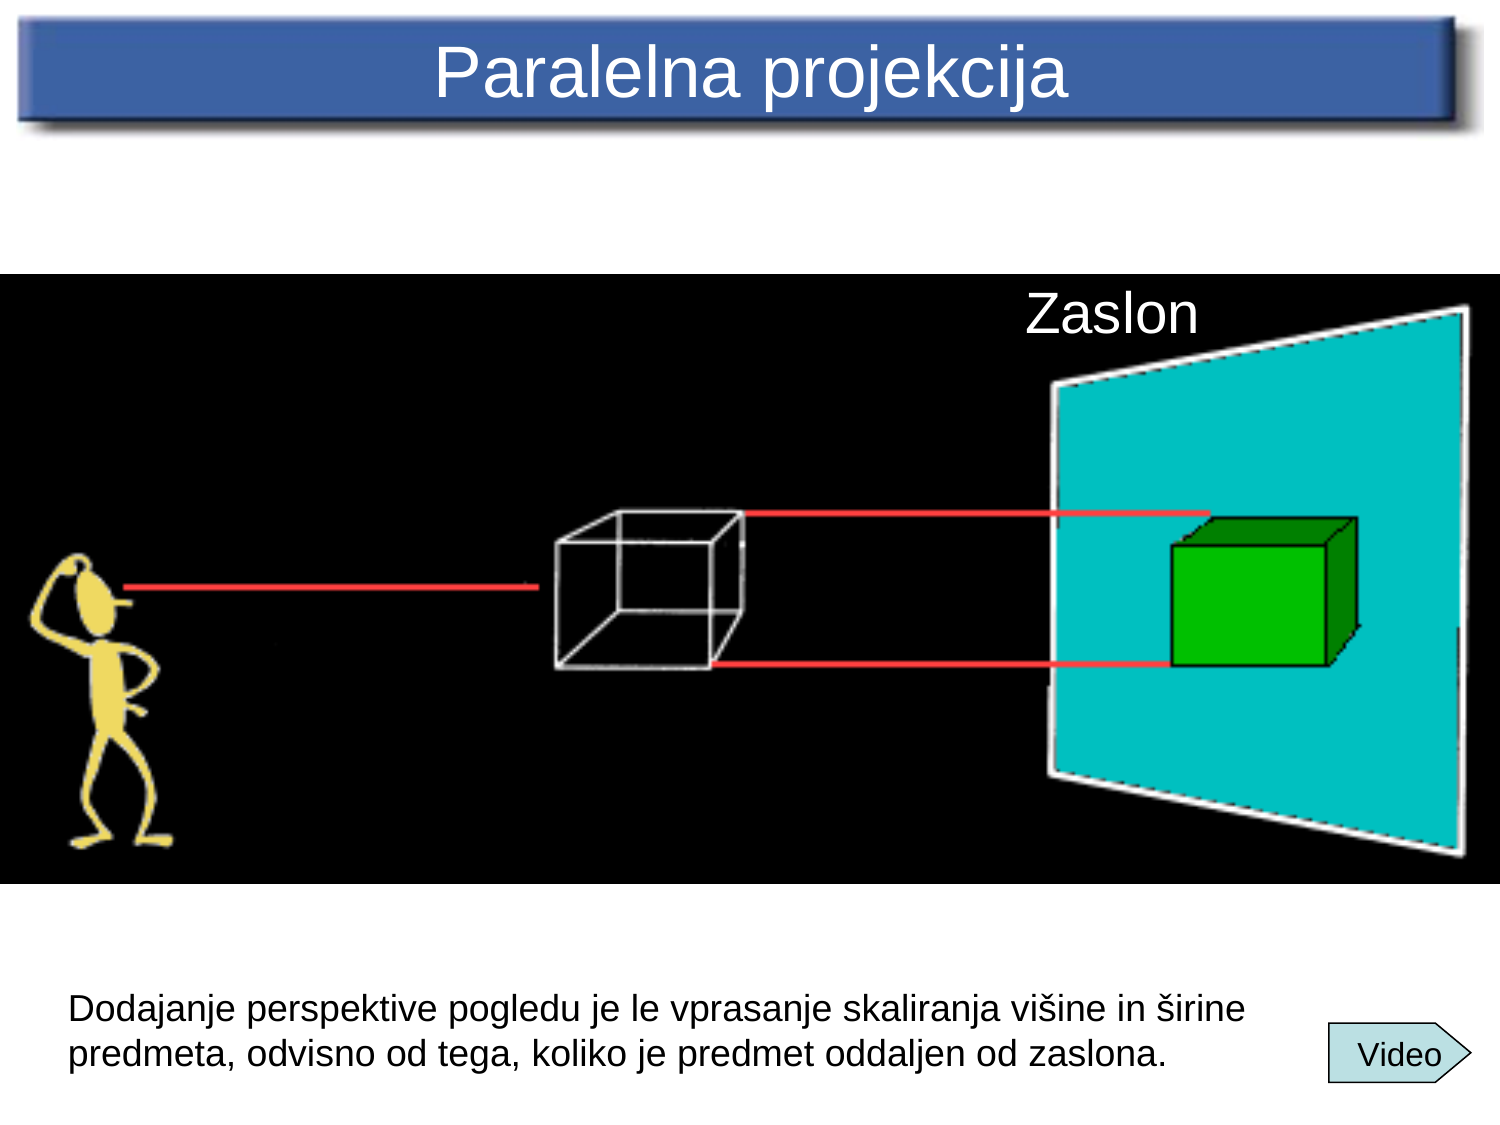

# Paralelna projekcija
Zaslon
Dodajanje perspektive pogledu je le vprasanje skaliranja višine in širine predmeta, odvisno od tega, koliko je predmet oddaljen od zaslona.
Video